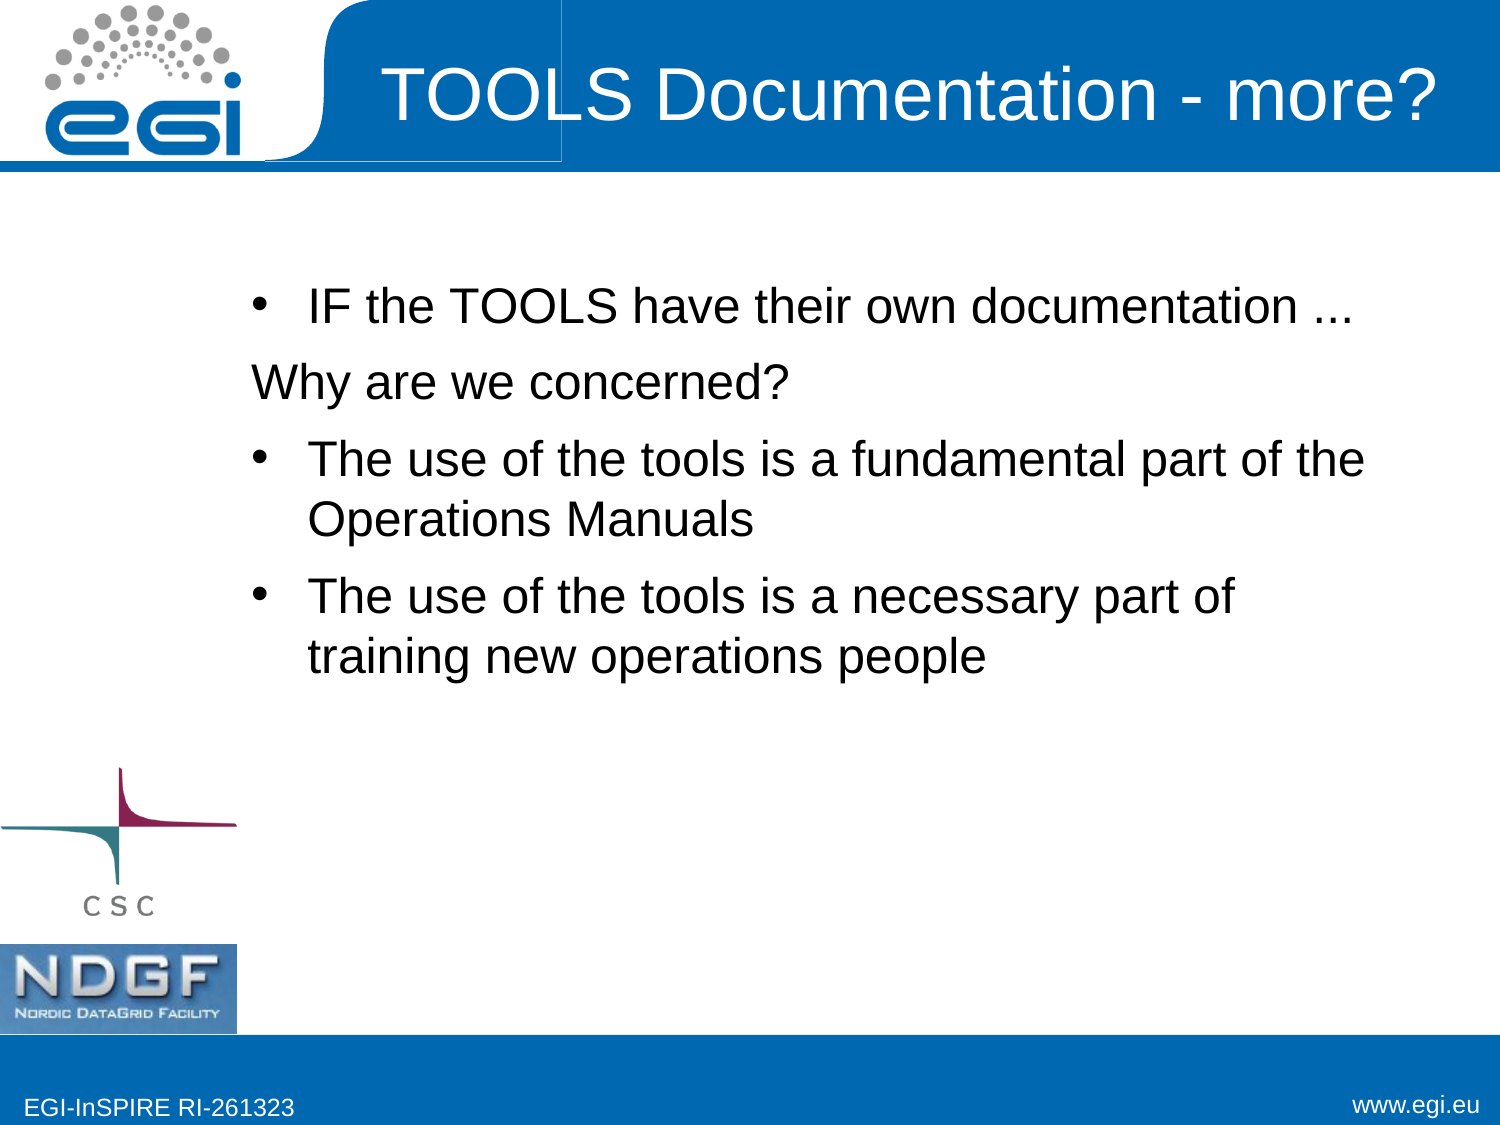

# TOOLS Documentation - more?
IF the TOOLS have their own documentation ...
Why are we concerned?
The use of the tools is a fundamental part of the Operations Manuals
The use of the tools is a necessary part of training new operations people